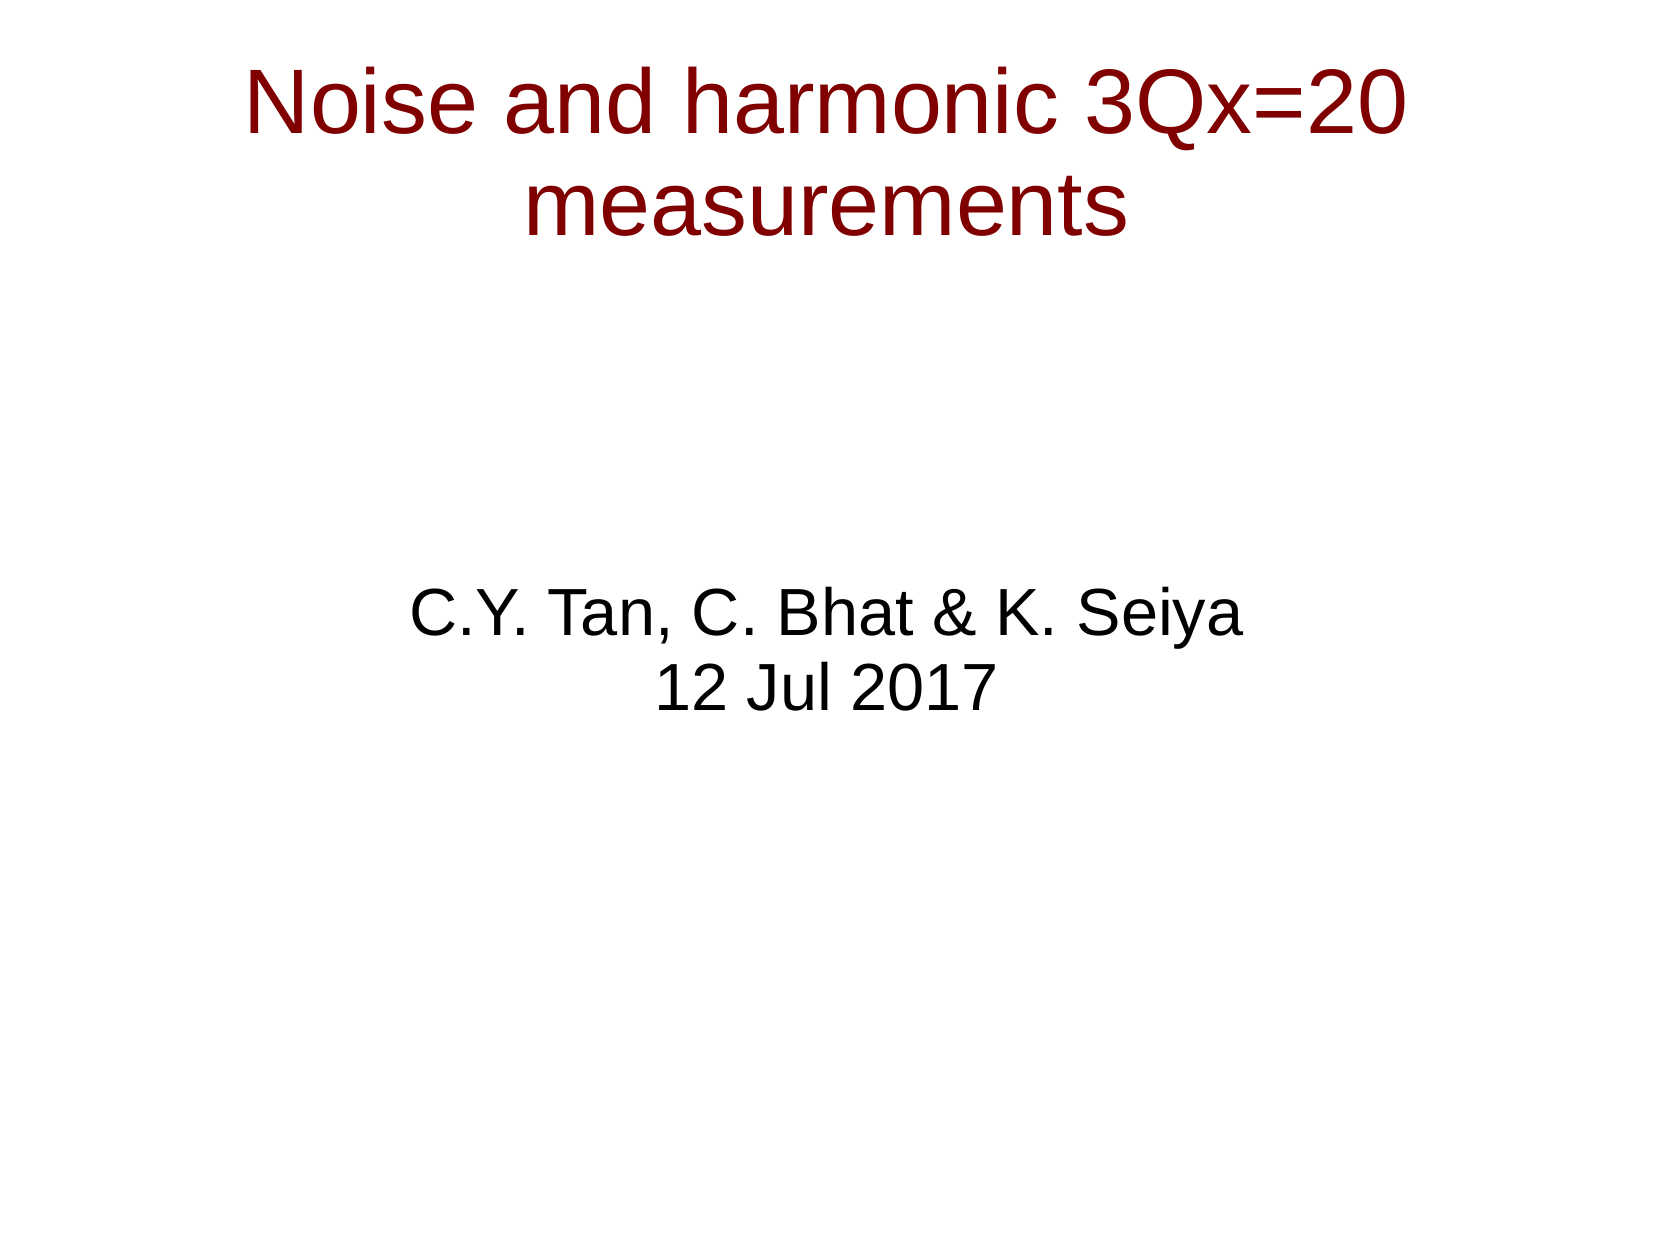

# Noise and harmonic 3Qx=20 measurements
C.Y. Tan, C. Bhat & K. Seiya
12 Jul 2017